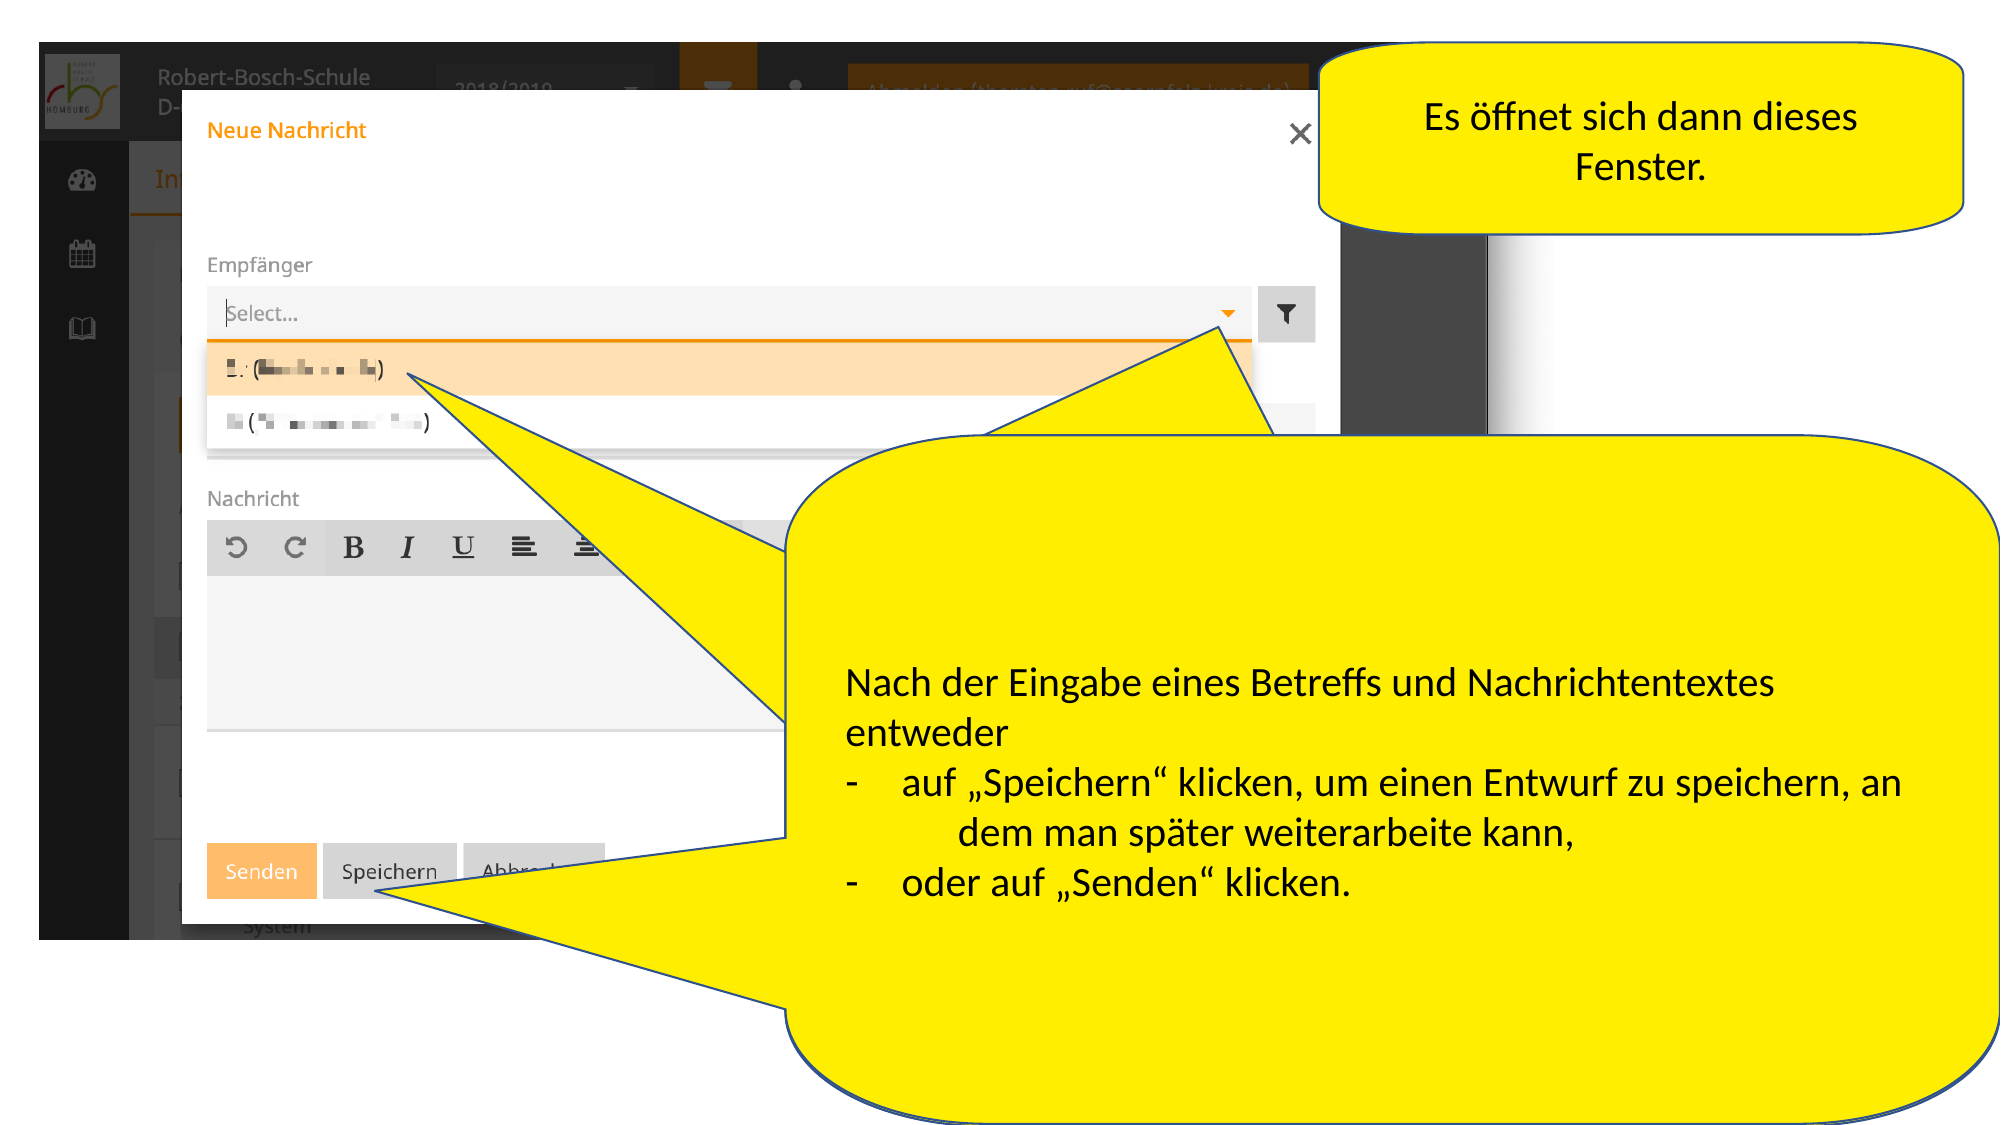

Es öffnet sich dann dieses Fenster.
Nach der Eingabe eines Betreffs und Nachrichtentextes entweder
auf „Speichern“ klicken, um einen Entwurf zu speichern, an dem man später weiterarbeite kann,
oder auf „Senden“ klicken.
Um den Empfänger auszuwählen, klickt man auf das kleine Dreieck.
Es erscheinen dann die Namen der Klassenlehrkräfte. Diese kann man anklicken und an einen oder mehrere eine Nachricht verfassen.
In unserer Schule kann man Nachrichten nur an den Klassenlehrer (und Co-Klassenlehrer) des eigenen Kindes schicken.
Leider ist es technisch nicht möglich, Nachrichten auch an die Fachlehrer des Kindes zu schicken, ohne das System für alle Empfänger zu öffnen. Wir möchten das System etwas einschränken, um eine Nachrichtenflut wie in den sozialen Medien zu vermeiden.
Wenn Sie den Fachlehrer erreichen möchten, schreiben Sie dem Klassenlehrer, dieser wird Ihr Anliegen dann weiterleiten.